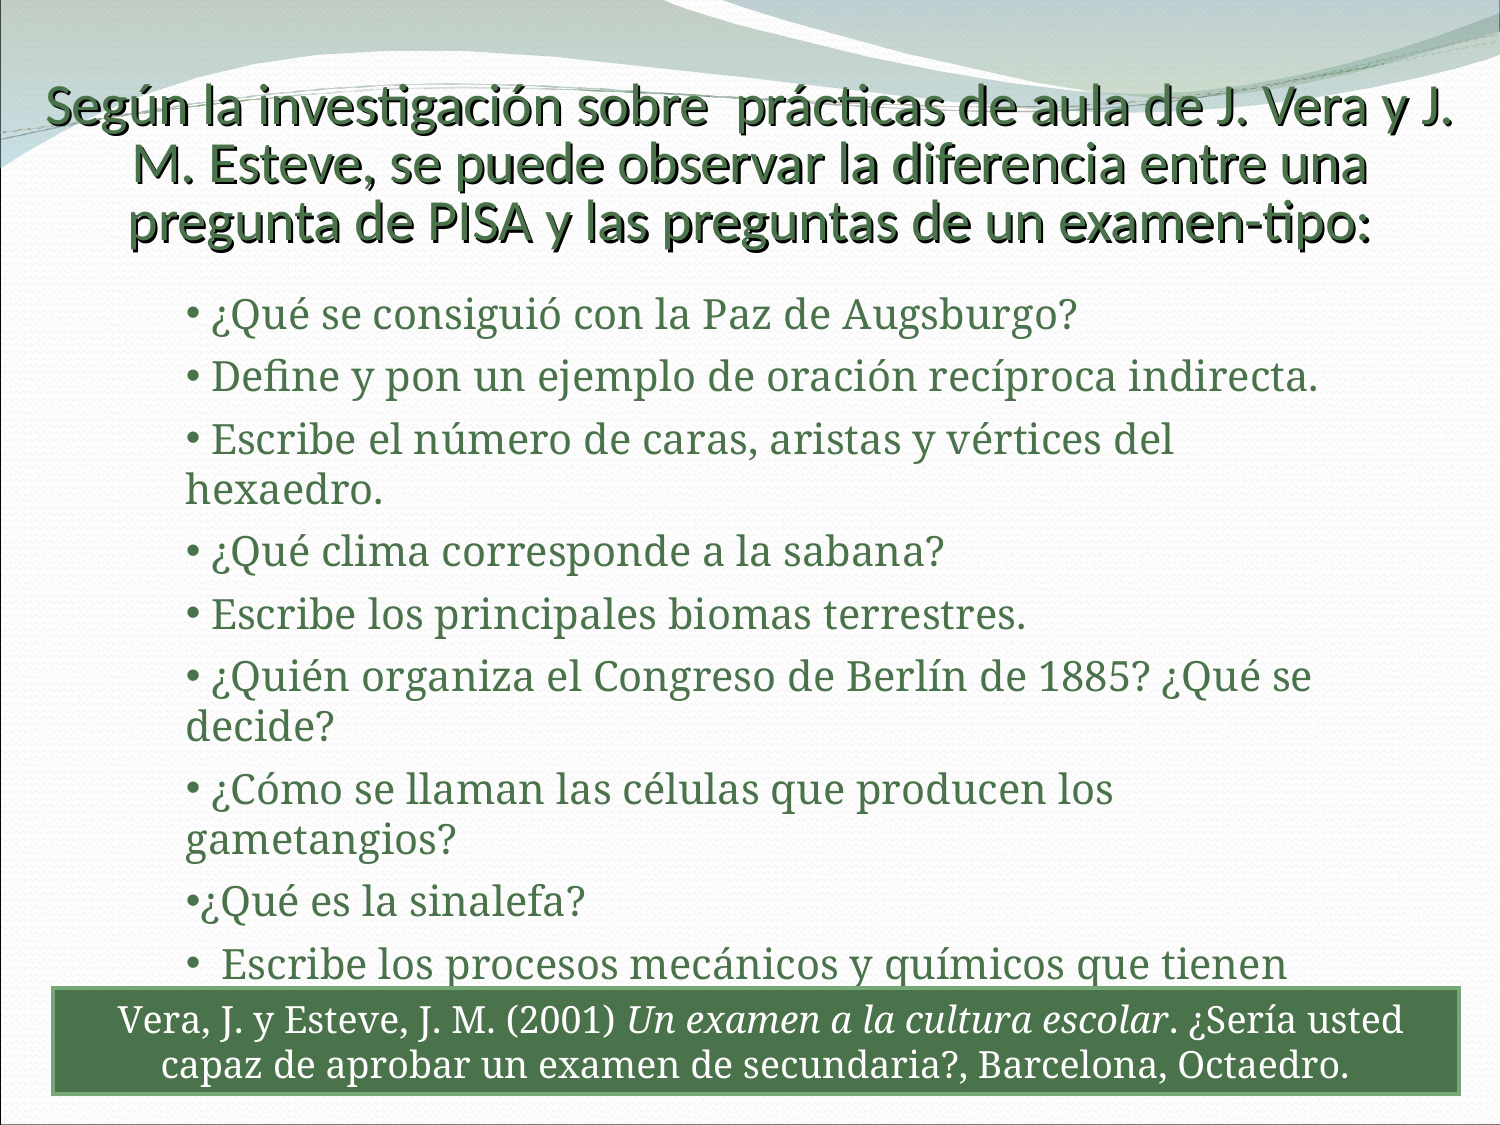

# Según la investigación sobre prácticas de aula de J. Vera y J. M. Esteve, se puede observar la diferencia entre una pregunta de PISA y las preguntas de un examen-tipo:
 ¿Qué se consiguió con la Paz de Augsburgo?
 Define y pon un ejemplo de oración recíproca indirecta.
 Escribe el número de caras, aristas y vértices del hexaedro.
 ¿Qué clima corresponde a la sabana?
 Escribe los principales biomas terrestres.
 ¿Quién organiza el Congreso de Berlín de 1885? ¿Qué se decide?
 ¿Cómo se llaman las células que producen los gametangios?
¿Qué es la sinalefa?
 Escribe los procesos mecánicos y químicos que tienen lugar en el intestino delgado
 Características de las células eucariotas.
 Vera, J. y Esteve, J. M. (2001) Un examen a la cultura escolar. ¿Sería usted capaz de aprobar un examen de secundaria?, Barcelona, Octaedro.